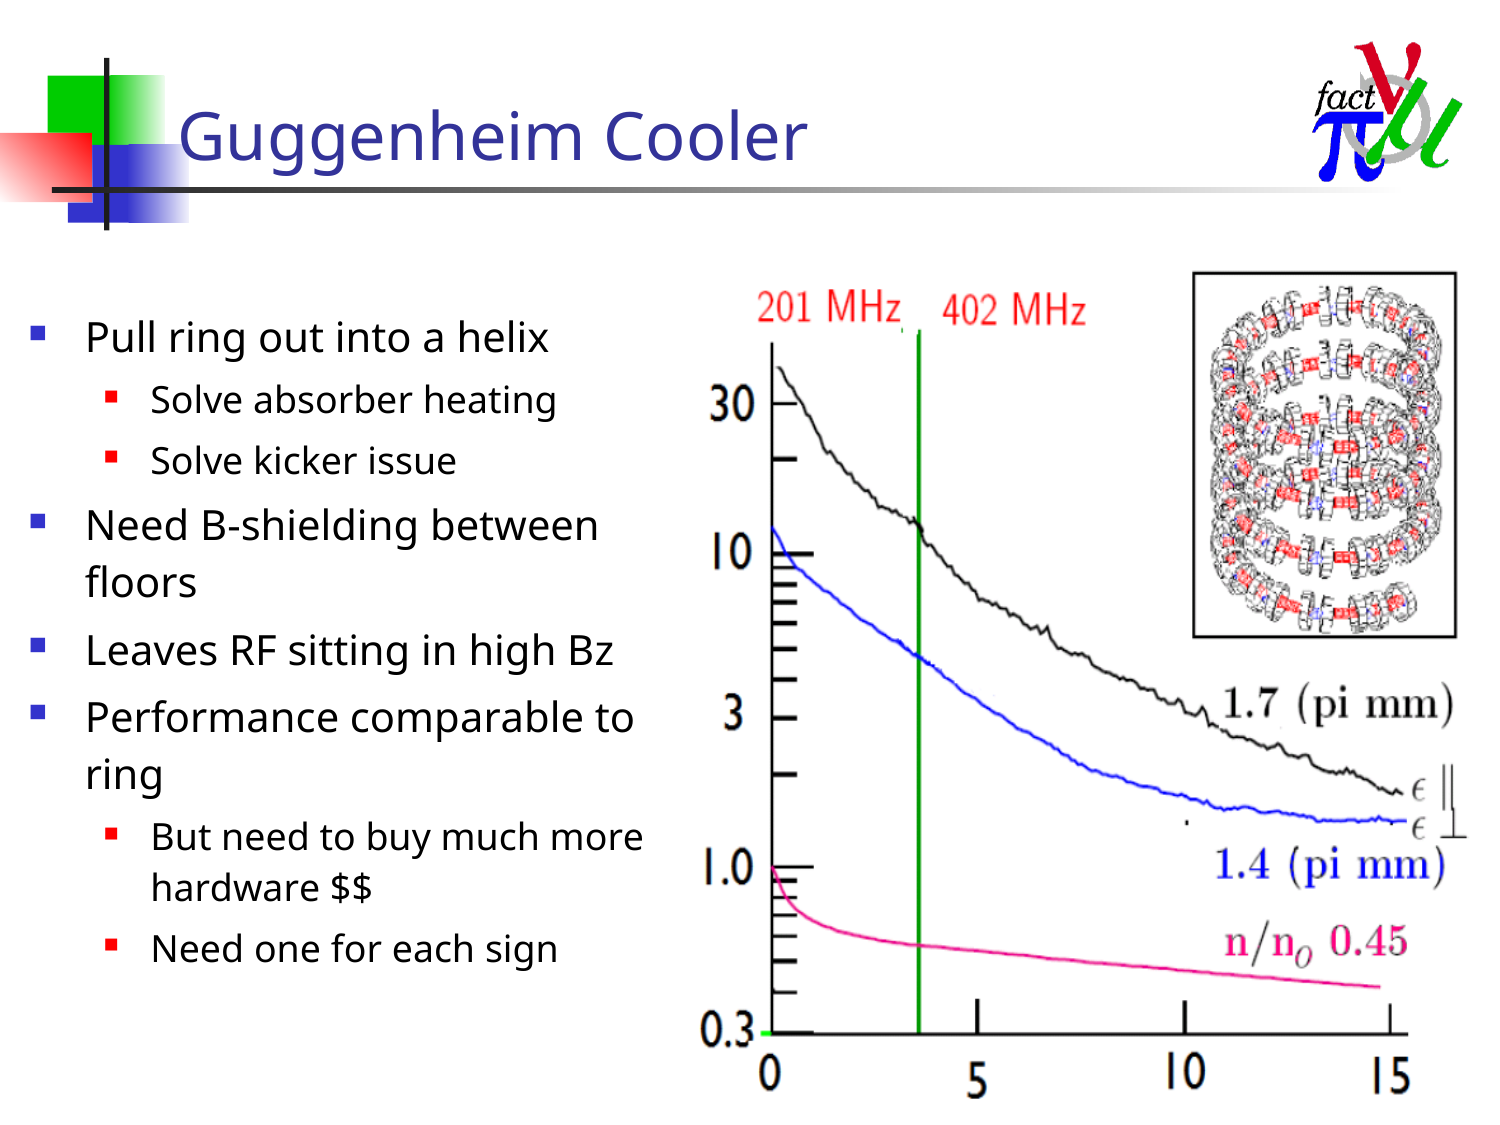

# Guggenheim Cooler
Pull ring out into a helix
Solve absorber heating
Solve kicker issue
Need B-shielding between floors
Leaves RF sitting in high Bz
Performance comparable to ring
But need to buy much more hardware $$
Need one for each sign